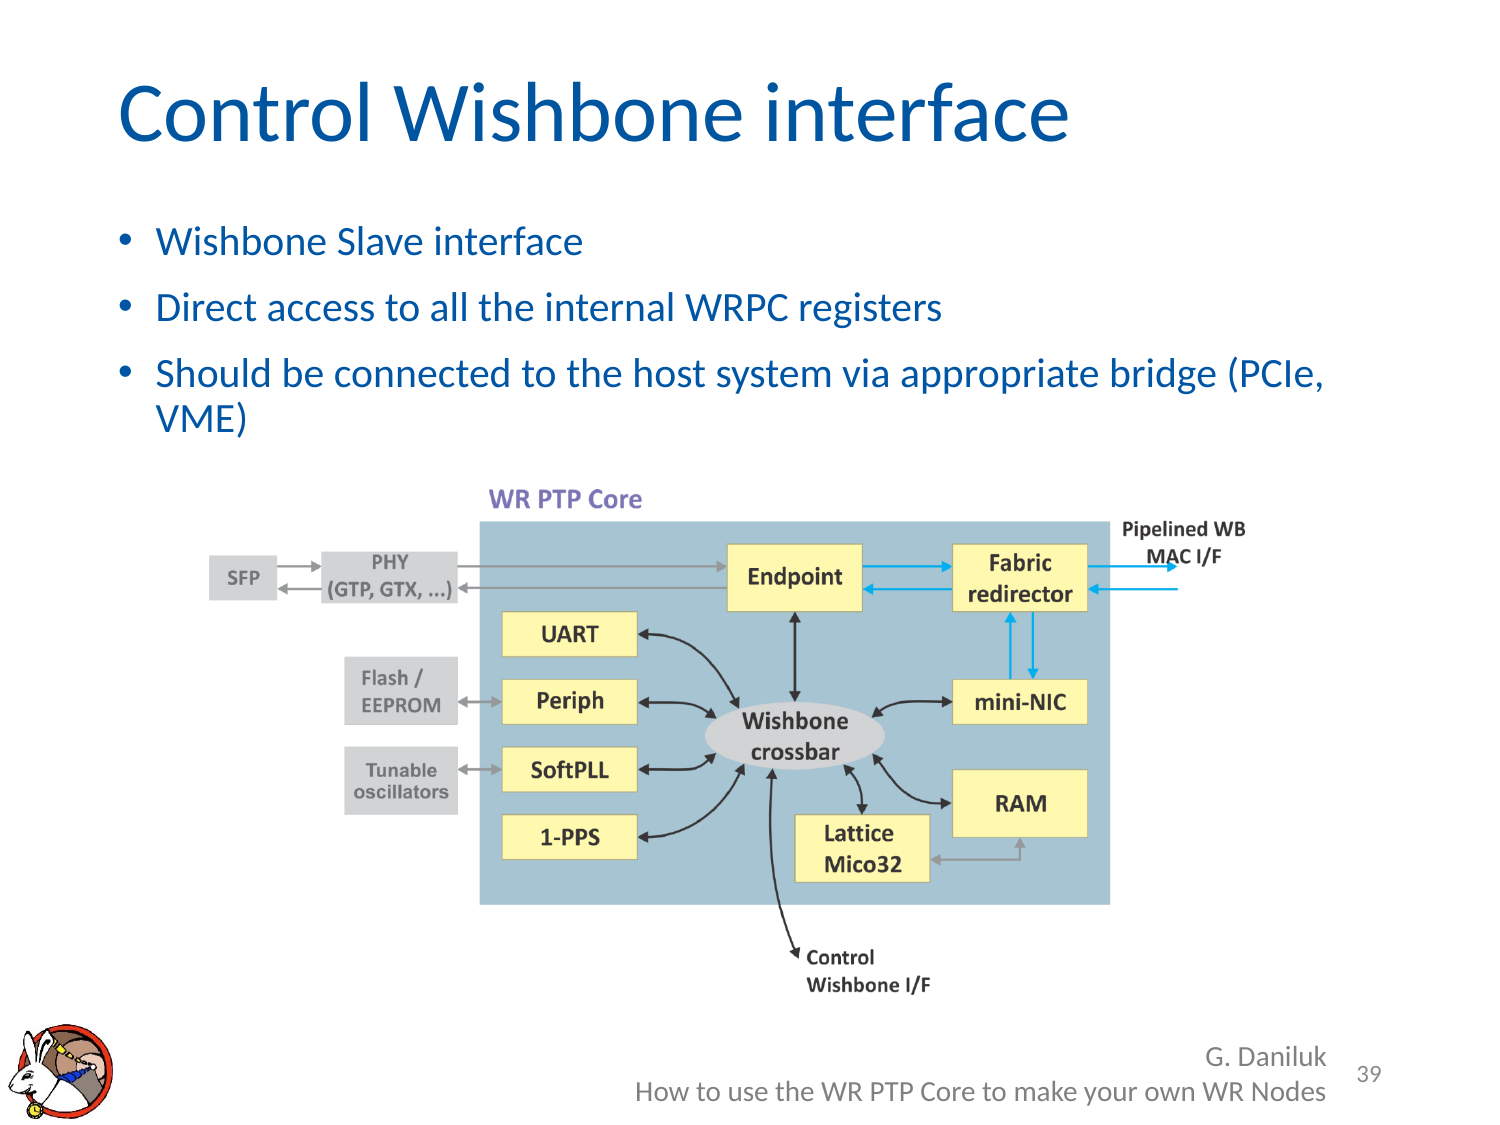

# Control Wishbone interface
Wishbone Slave interface
Direct access to all the internal WRPC registers
Should be connected to the host system via appropriate bridge (PCIe, VME)
G. Daniluk
How to use the WR PTP Core to make your own WR Nodes